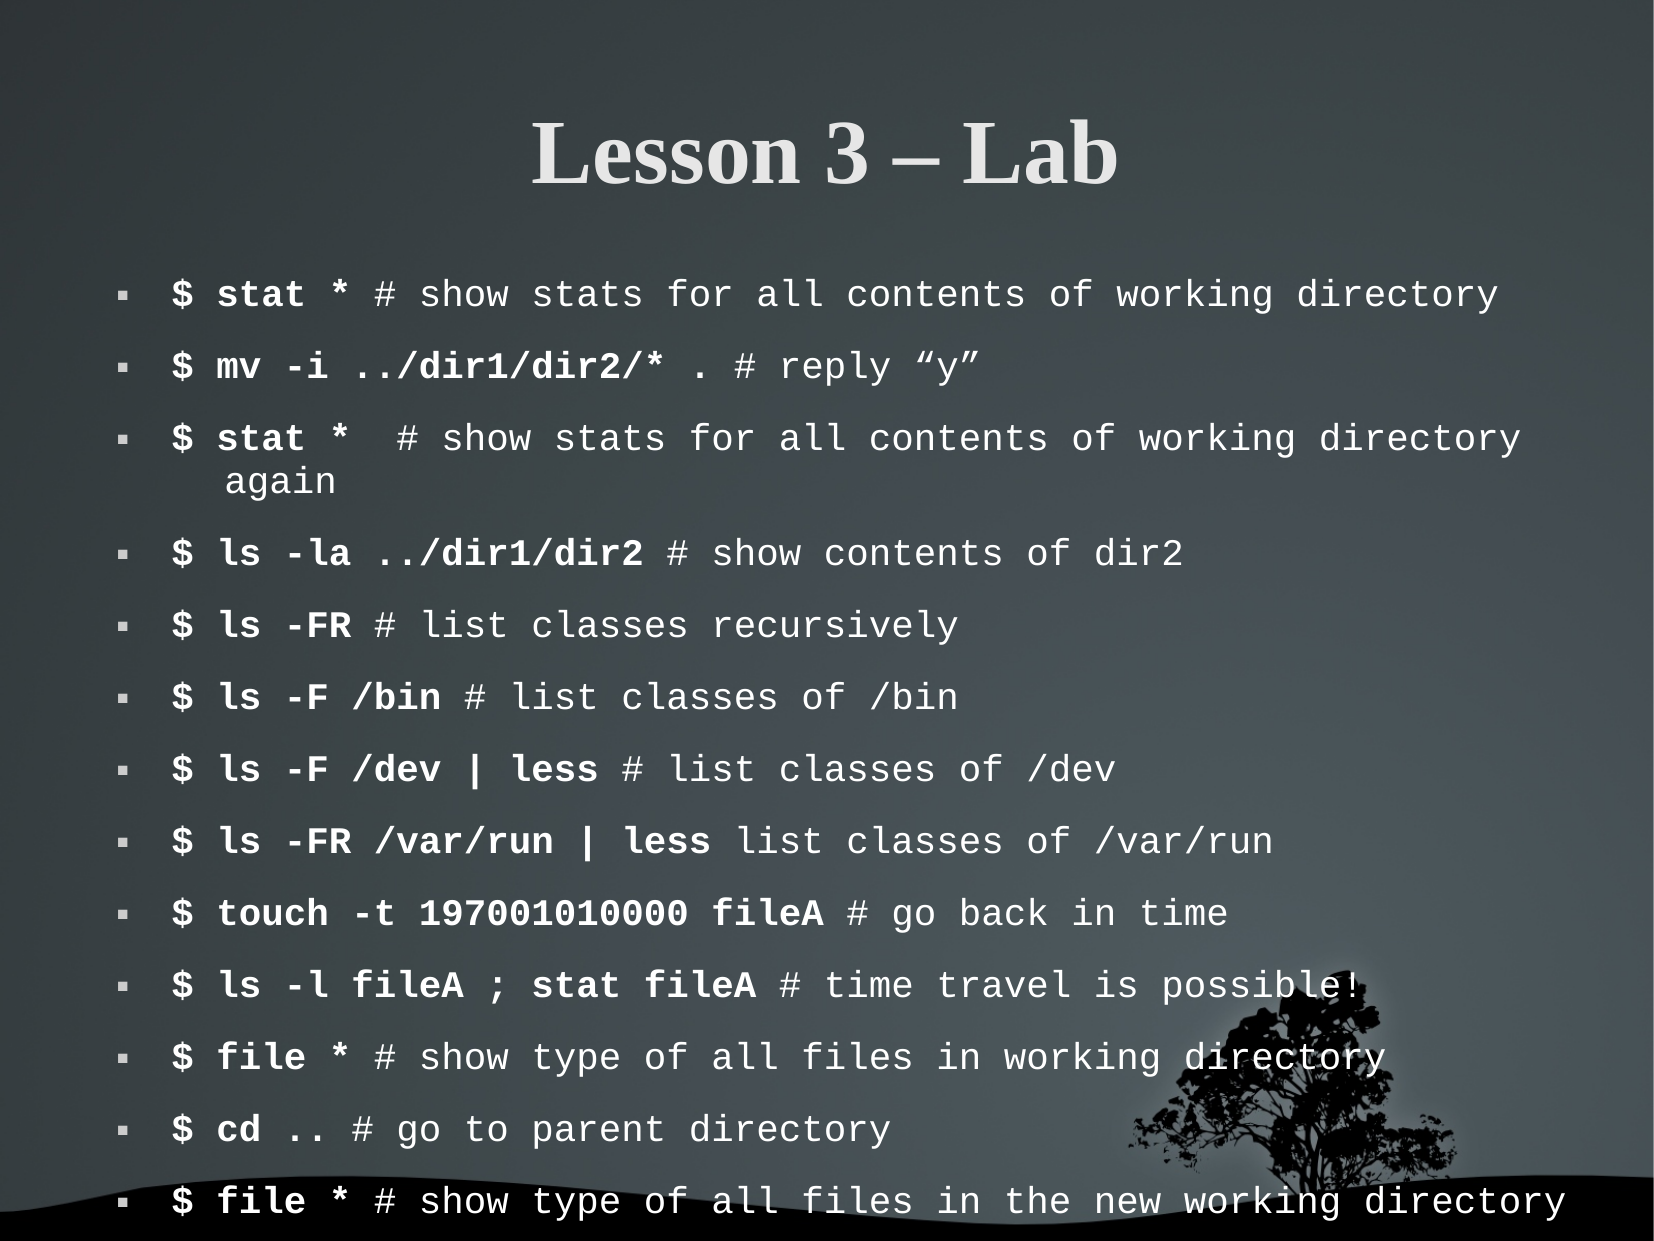

# Lesson 3 – Lab
$ stat * # show stats for all contents of working directory
$ mv -i ../dir1/dir2/* . # reply “y”
$ stat * # show stats for all contents of working directory again
$ ls -la ../dir1/dir2 # show contents of dir2
$ ls -FR # list classes recursively
$ ls -F /bin # list classes of /bin
$ ls -F /dev | less # list classes of /dev
$ ls -FR /var/run | less list classes of /var/run
$ touch -t 197001010000 fileA # go back in time
$ ls -l fileA ; stat fileA # time travel is possible!
$ file * # show type of all files in working directory
$ cd .. # go to parent directory
$ file * # show type of all files in the new working directory